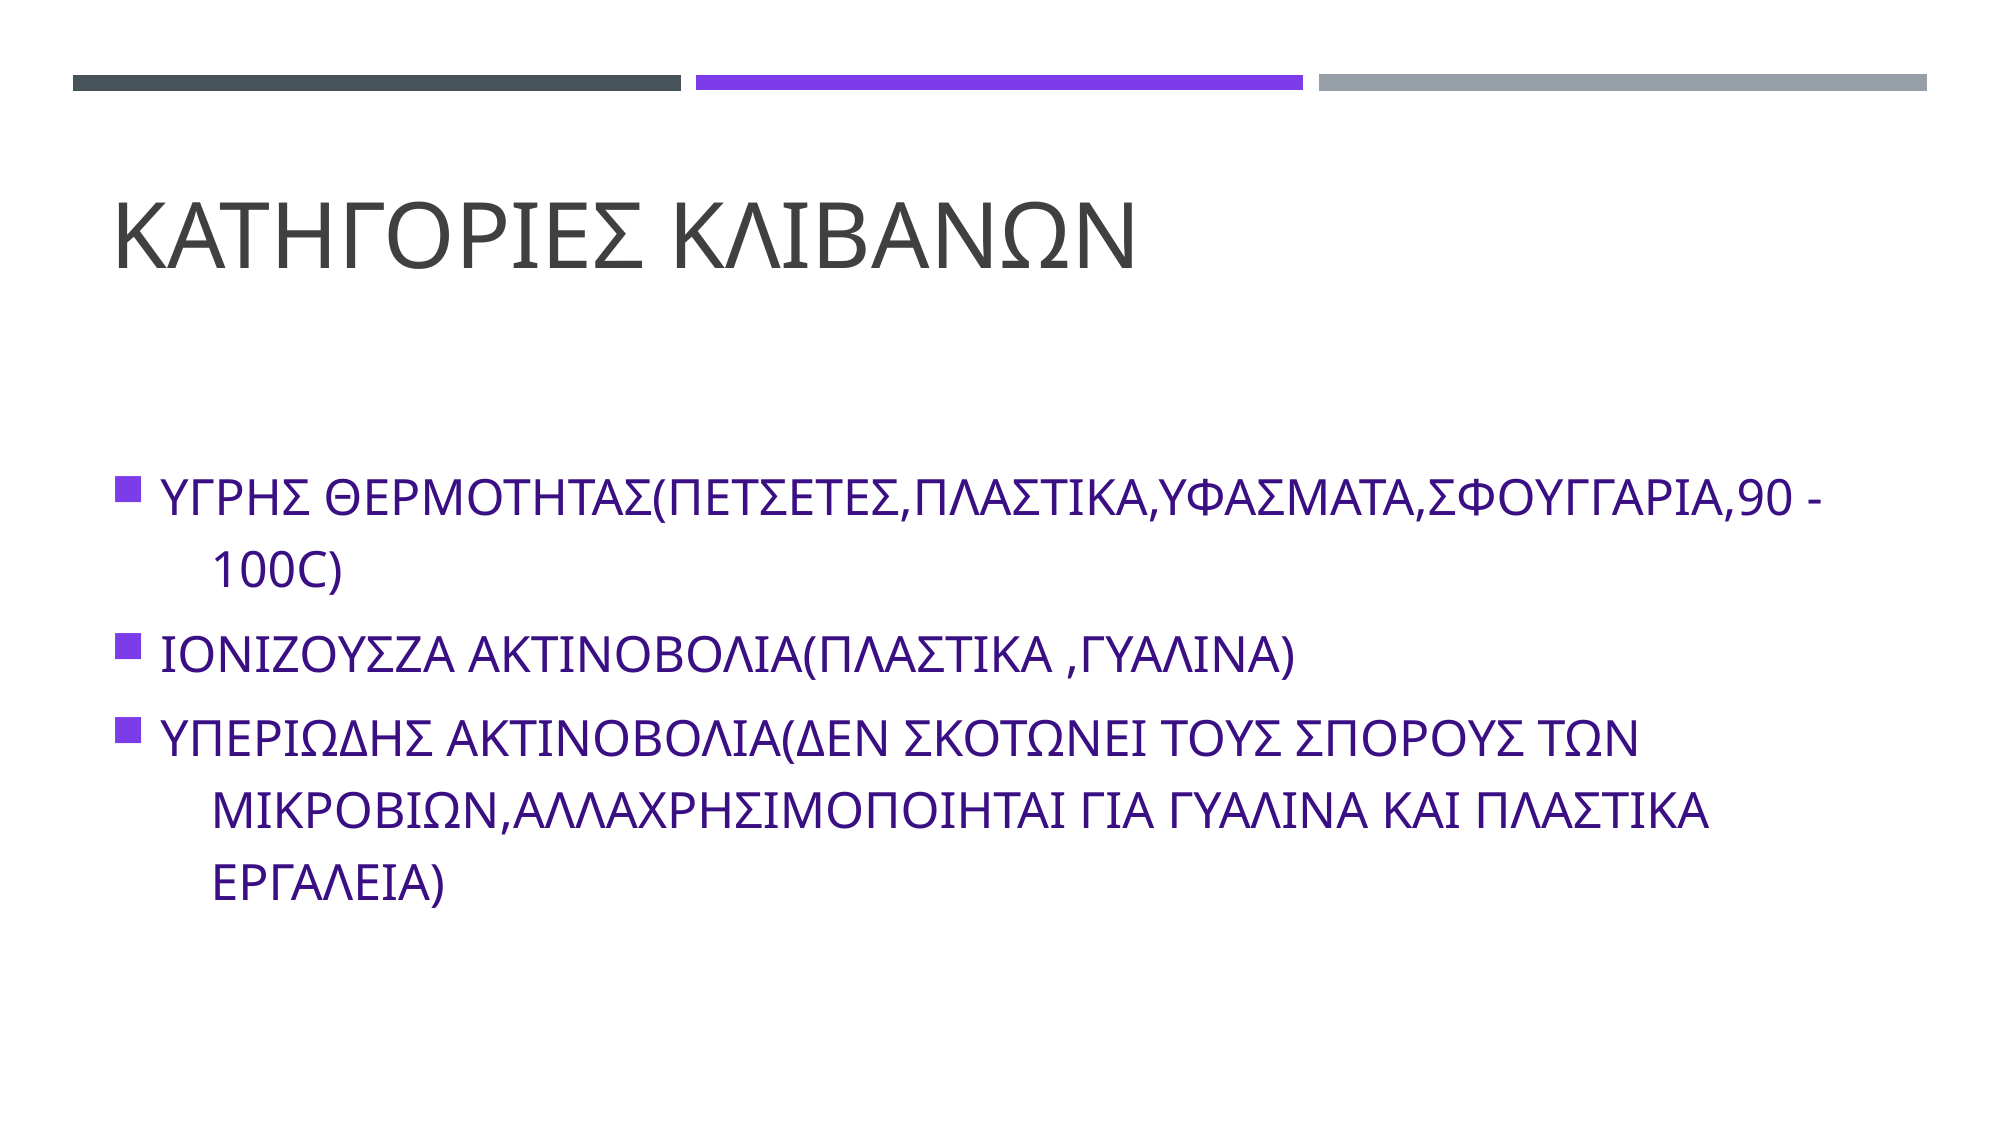

# ΚΑΤΗΓΟΡΙΕΣ ΚΛΙΒΑΝΩΝ
ΥΓΡΗΣ ΘΕΡΜΟΤΗΤΑΣ(ΠΕΤΣΕΤΕΣ,ΠΛΑΣΤΙΚΑ,ΥΦΑΣΜΑΤΑ,ΣΦΟΥΓΓΑΡΙΑ,90 -100C)
ΙΟΝΙΖΟΥΣΖΑ ΑΚΤΙΝΟΒΟΛΙΑ(ΠΛΑΣΤΙΚΑ ,ΓΥΑΛΙΝΑ)
ΥΠΕΡΙΩΔΗΣ ΑΚΤΙΝΟΒΟΛΙΑ(ΔΕΝ ΣΚΟΤΩΝΕΙ ΤΟΥΣ ΣΠΟΡΟΥΣ ΤΩΝ ΜΙΚΡΟΒΙΩΝ,ΑΛΛΑΧΡΗΣΙΜΟΠΟΙΗΤΑΙ ΓΙΑ ΓΥΑΛΙΝΑ ΚΑΙ ΠΛΑΣΤΙΚΑ ΕΡΓΑΛΕΙΑ)